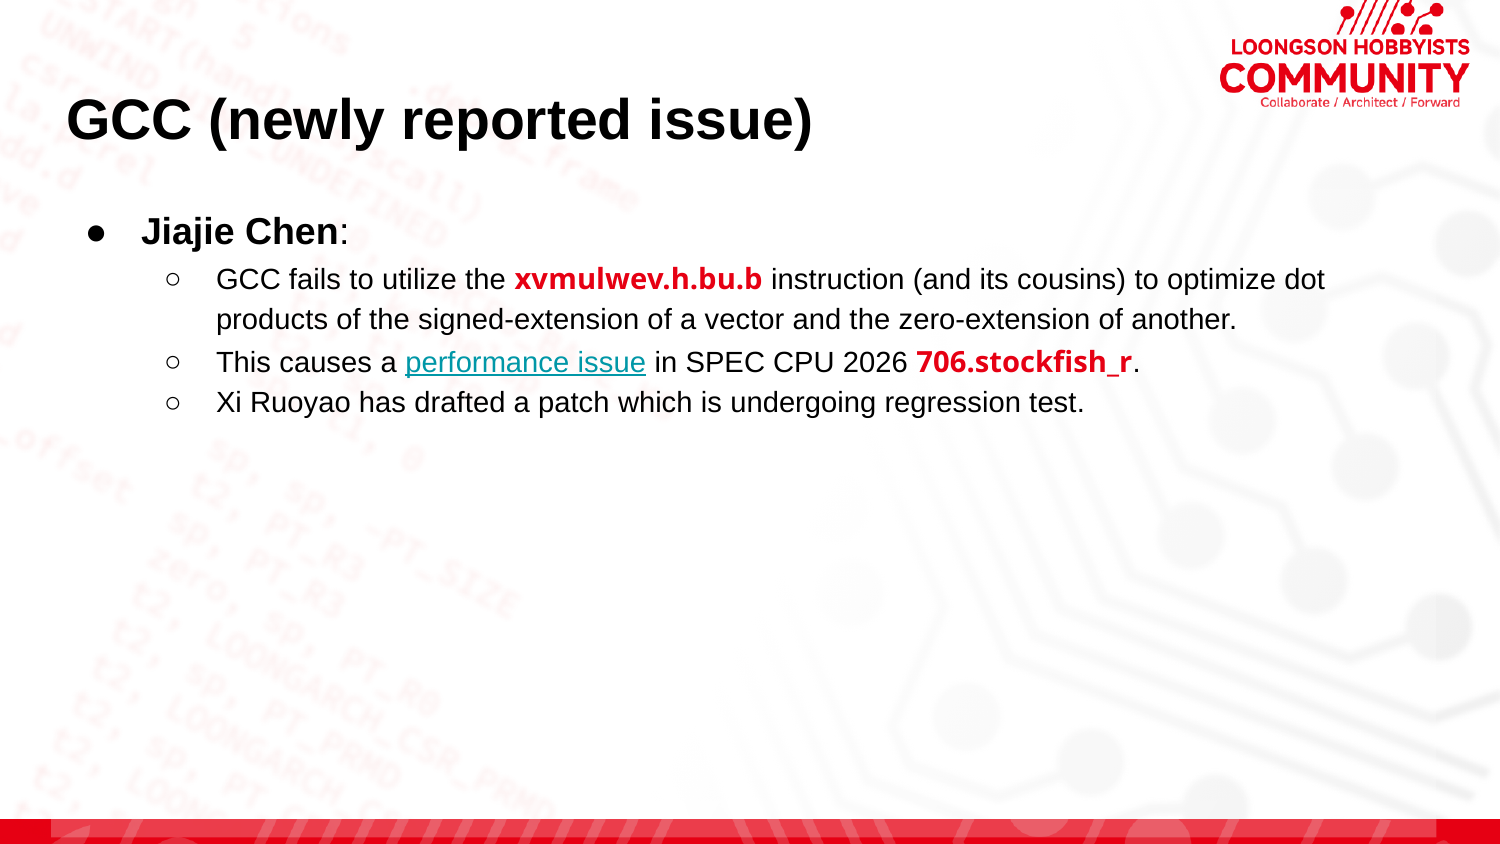

# GCC (newly reported issue)
Jiajie Chen:
GCC fails to utilize the xvmulwev.h.bu.b instruction (and its cousins) to optimize dot products of the signed-extension of a vector and the zero-extension of another.
This causes a performance issue in SPEC CPU 2026 706.stockfish_r.
Xi Ruoyao has drafted a patch which is undergoing regression test.